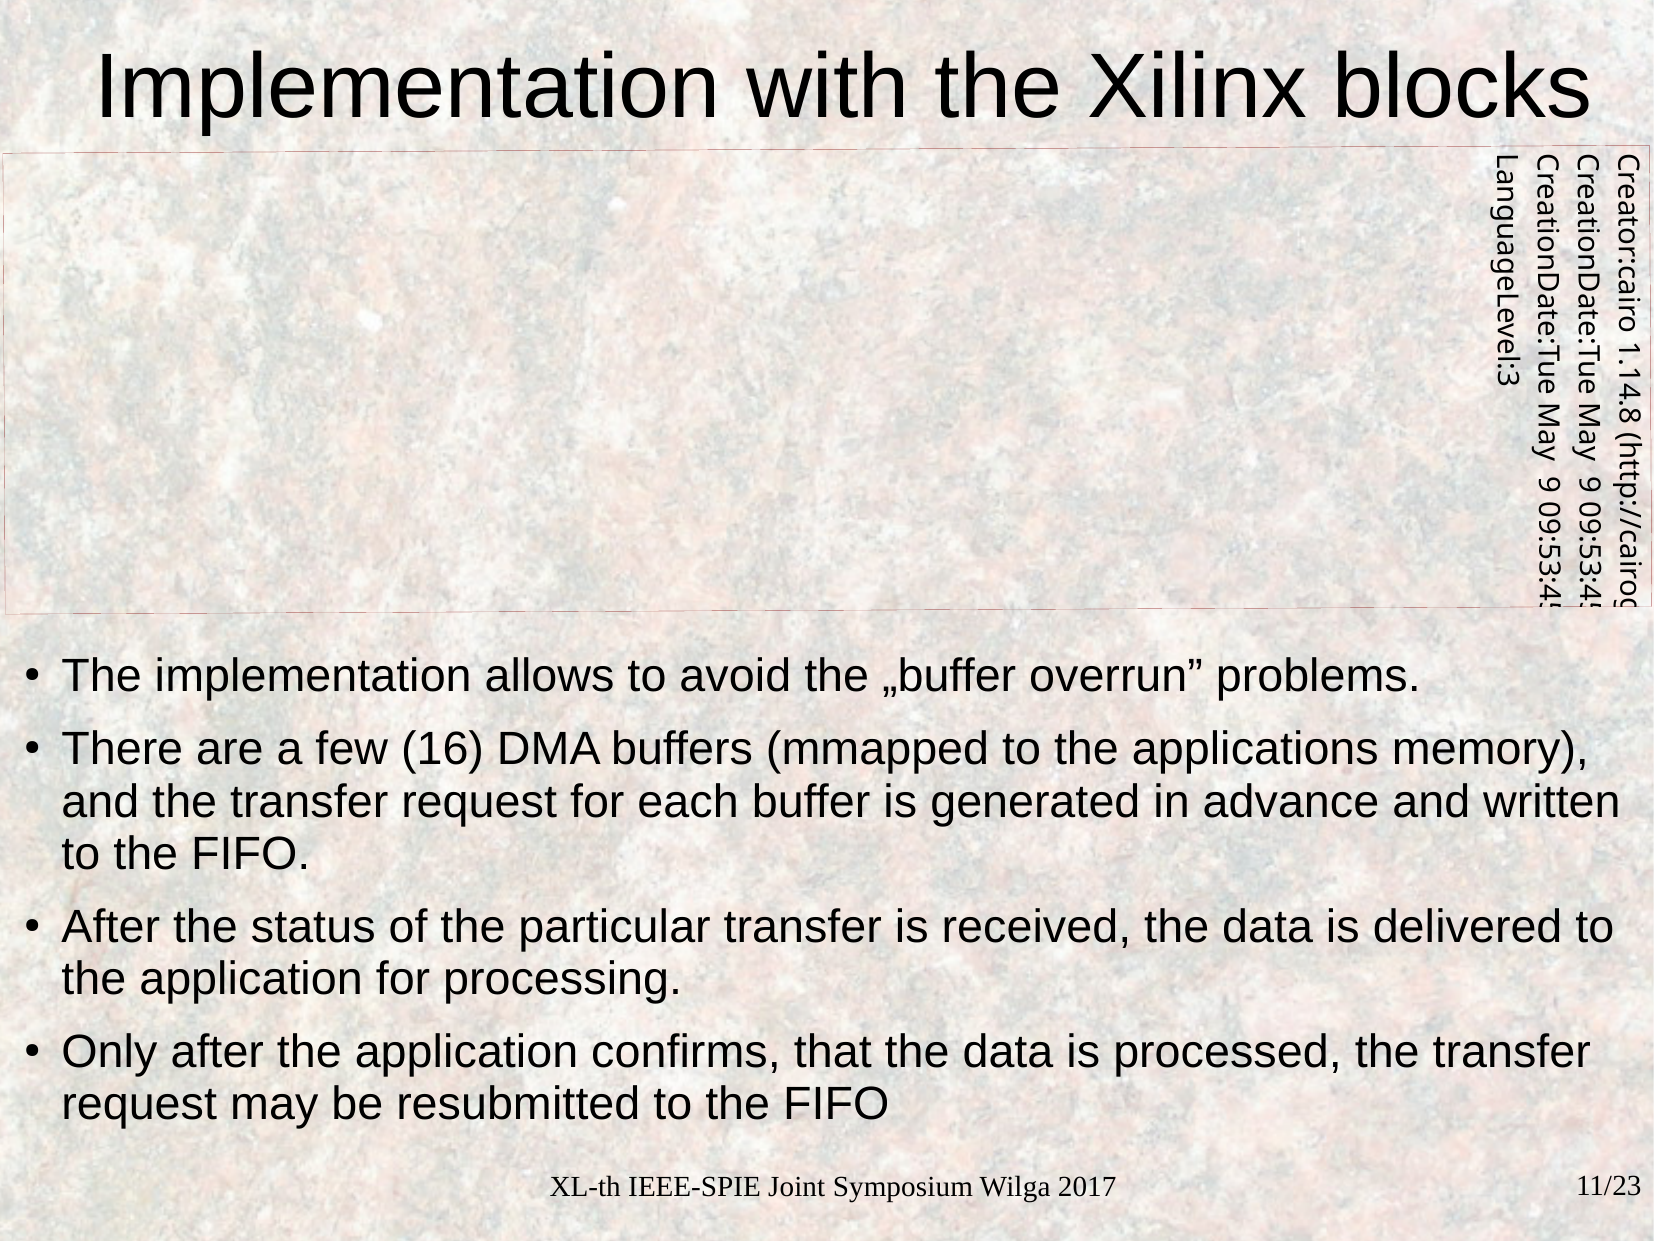

# Implementation with the Xilinx blocks
The implementation allows to avoid the „buffer overrun” problems.
There are a few (16) DMA buffers (mmapped to the applications memory), and the transfer request for each buffer is generated in advance and written to the FIFO.
After the status of the particular transfer is received, the data is delivered to the application for processing.
Only after the application confirms, that the data is processed, the transfer request may be resubmitted to the FIFO
11
CBM Collaboration Meeting 03.2017